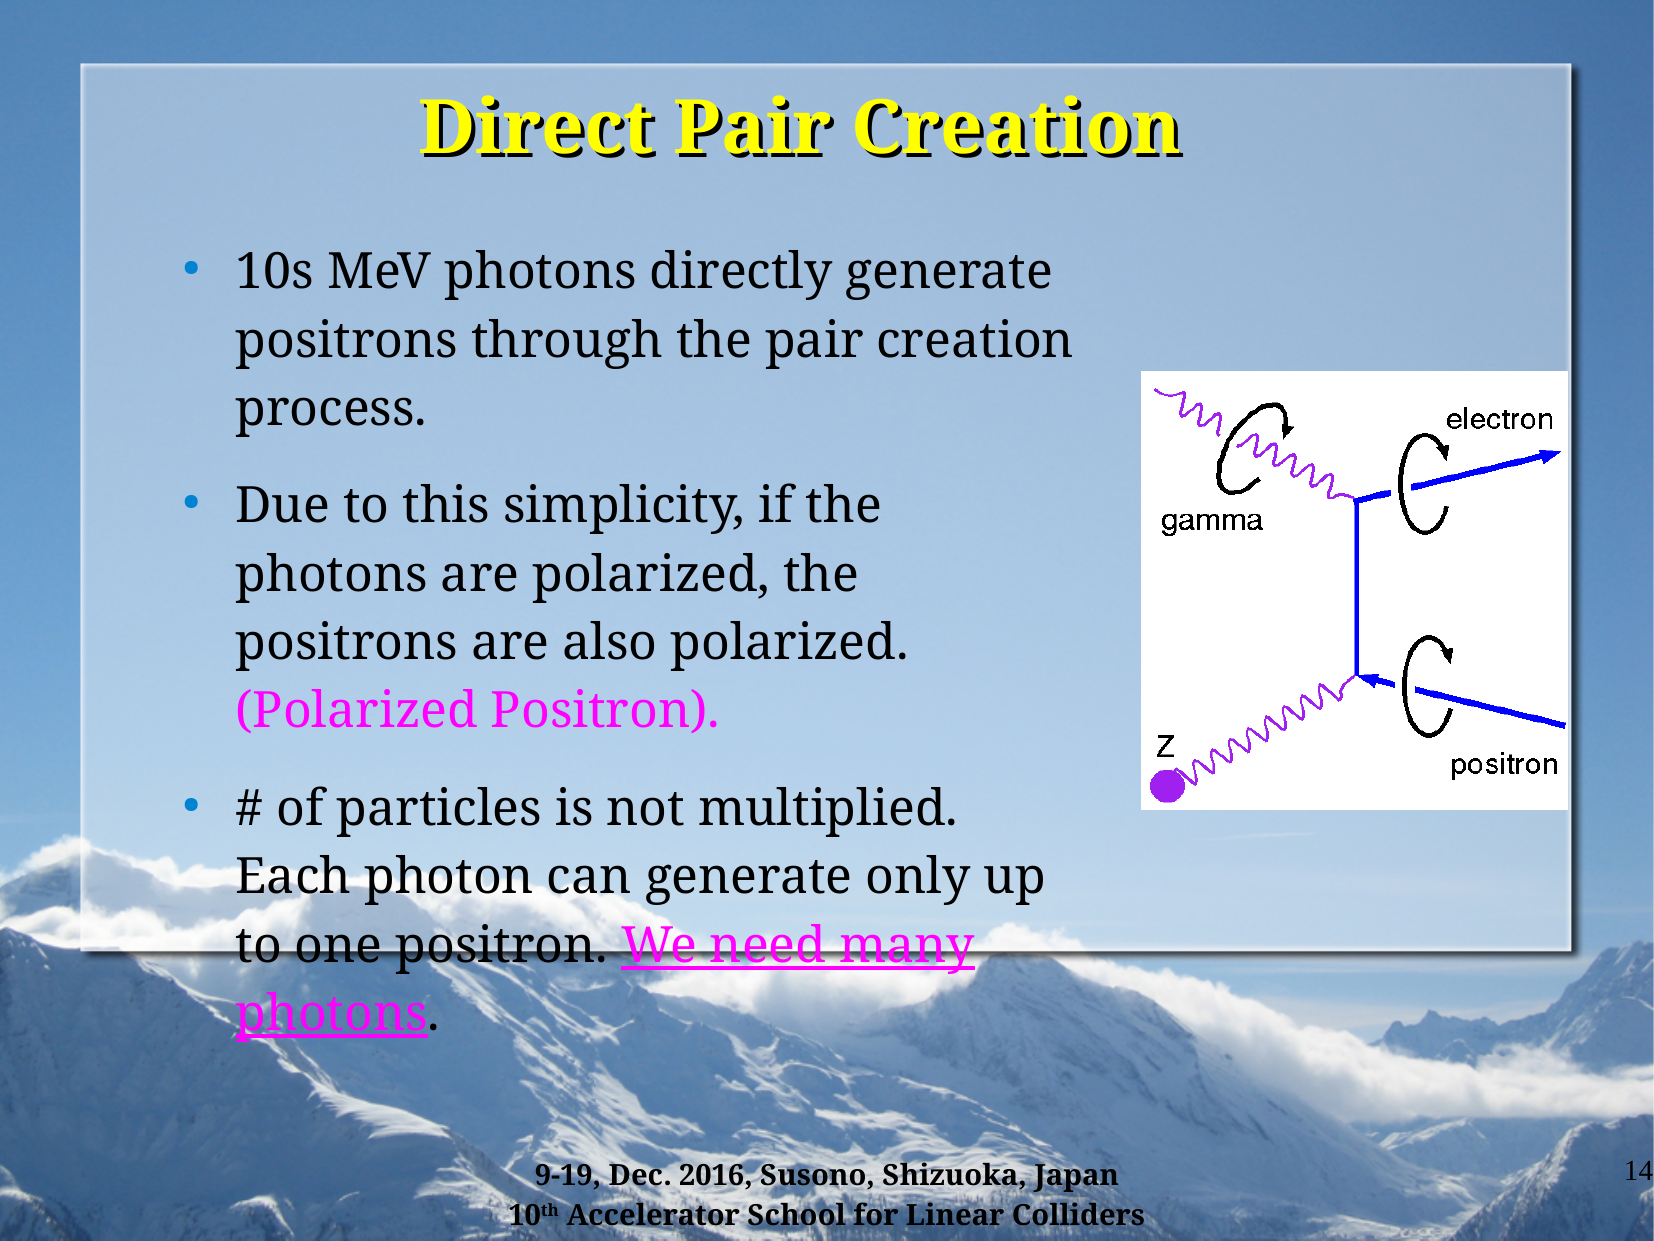

# Direct Pair Creation
10s MeV photons directly generate positrons through the pair creation process.
Due to this simplicity, if the photons are polarized, the positrons are also polarized. (Polarized Positron).
# of particles is not multiplied. Each photon can generate only up to one positron. We need many photons.
14